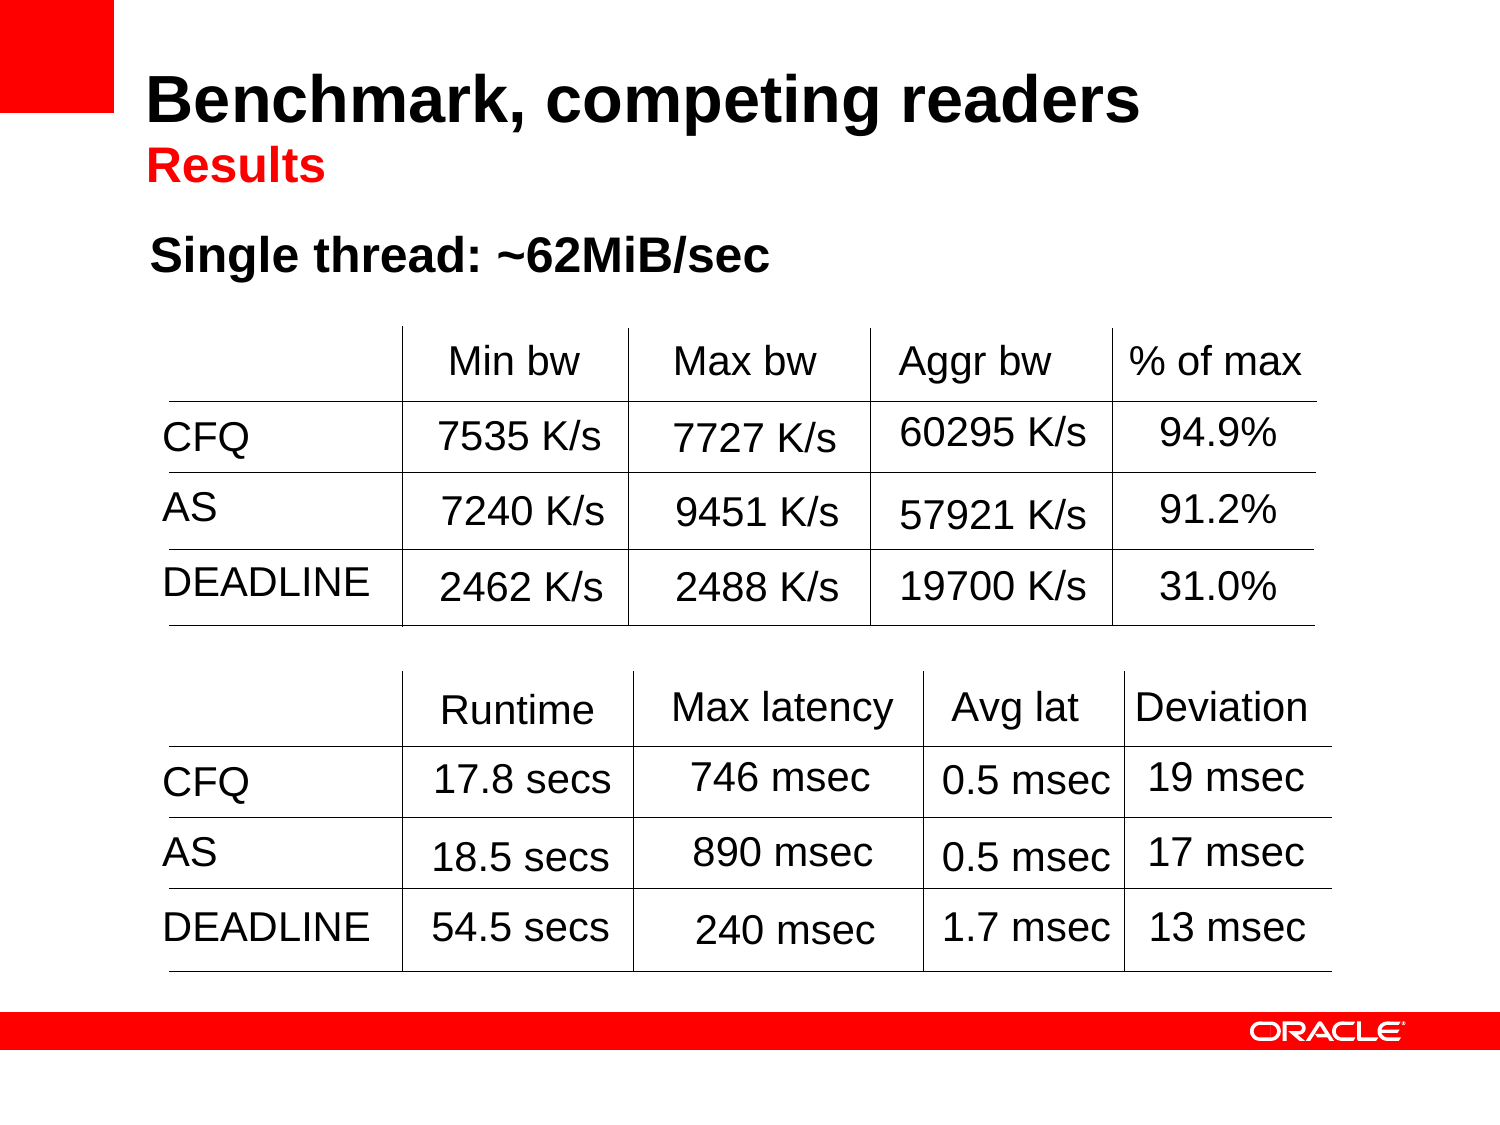

# Benchmark, competing readers Results
Single thread: ~62MiB/sec
Min bw
Max bw
Aggr bw
% of max
60295 K/s
94.9%
7535 K/s
CFQ
7727 K/s
AS
91.2%
7240 K/s
9451 K/s
57921 K/s
DEADLINE
19700 K/s
31.0%
2462 K/s
2488 K/s
Max latency
Avg lat
Deviation
Runtime
746 msec
19 msec
17.8 secs
0.5 msec
CFQ
AS
890 msec
17 msec
0.5 msec
18.5 secs
DEADLINE
54.5 secs
1.7 msec
13 msec
240 msec